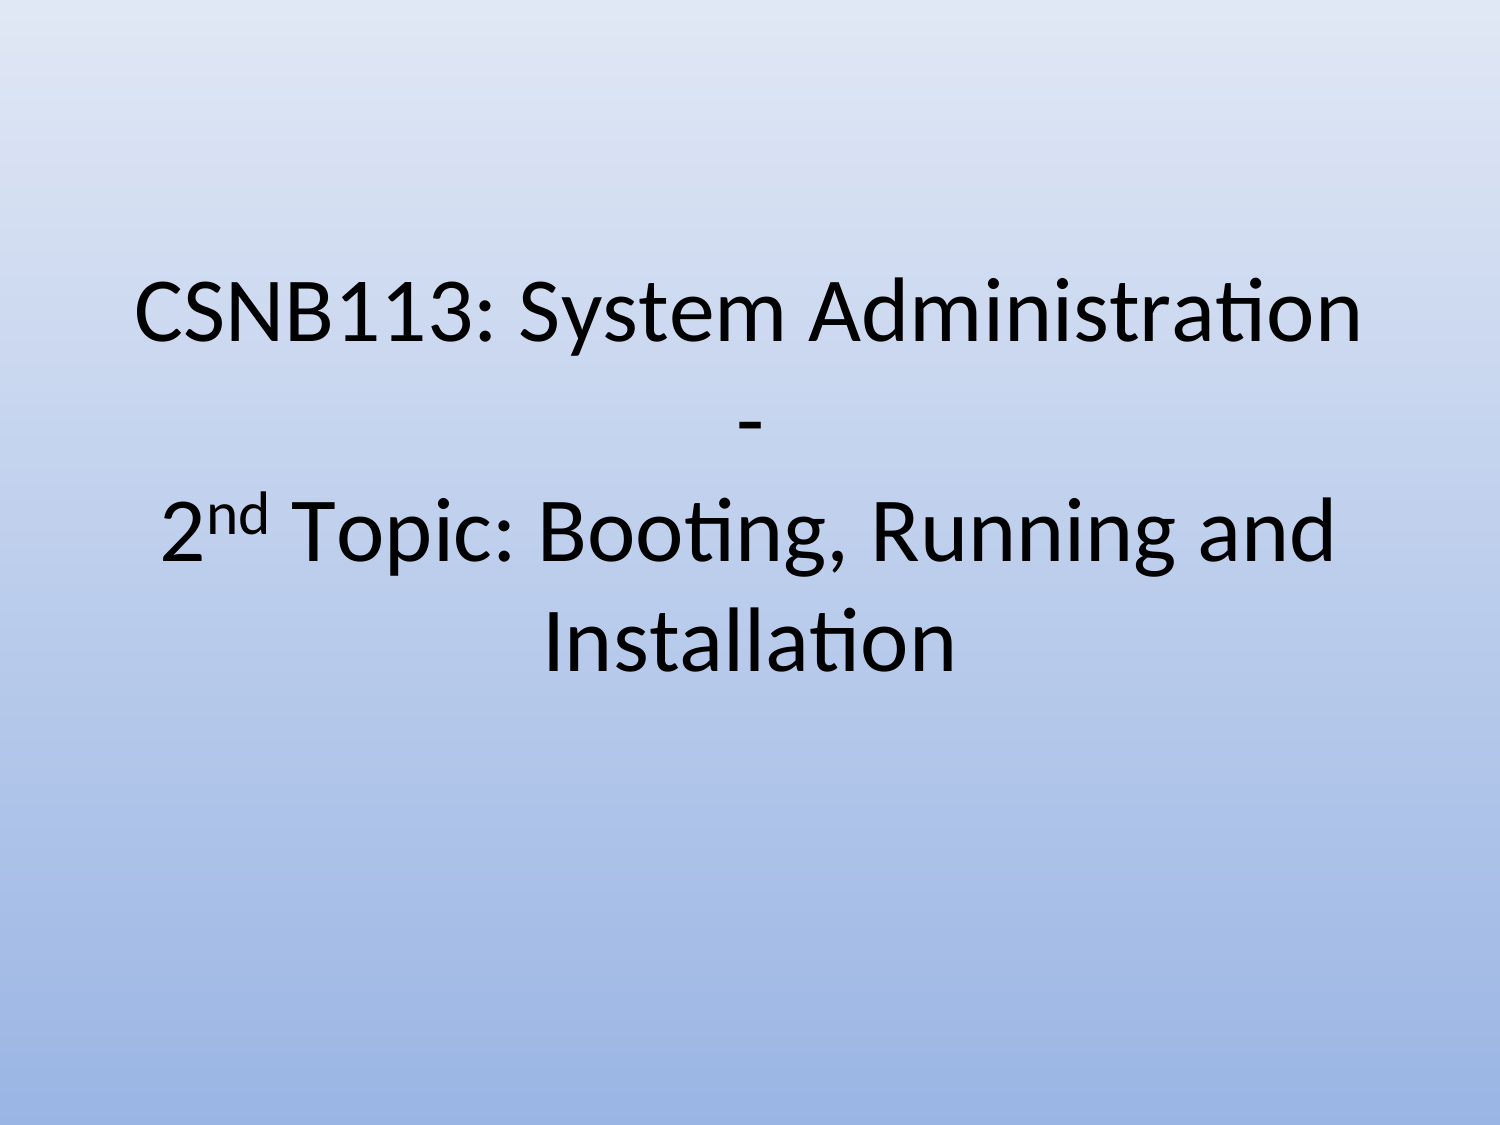

# CSNB113: System Administration - 2nd Topic: Booting, Running and Installation